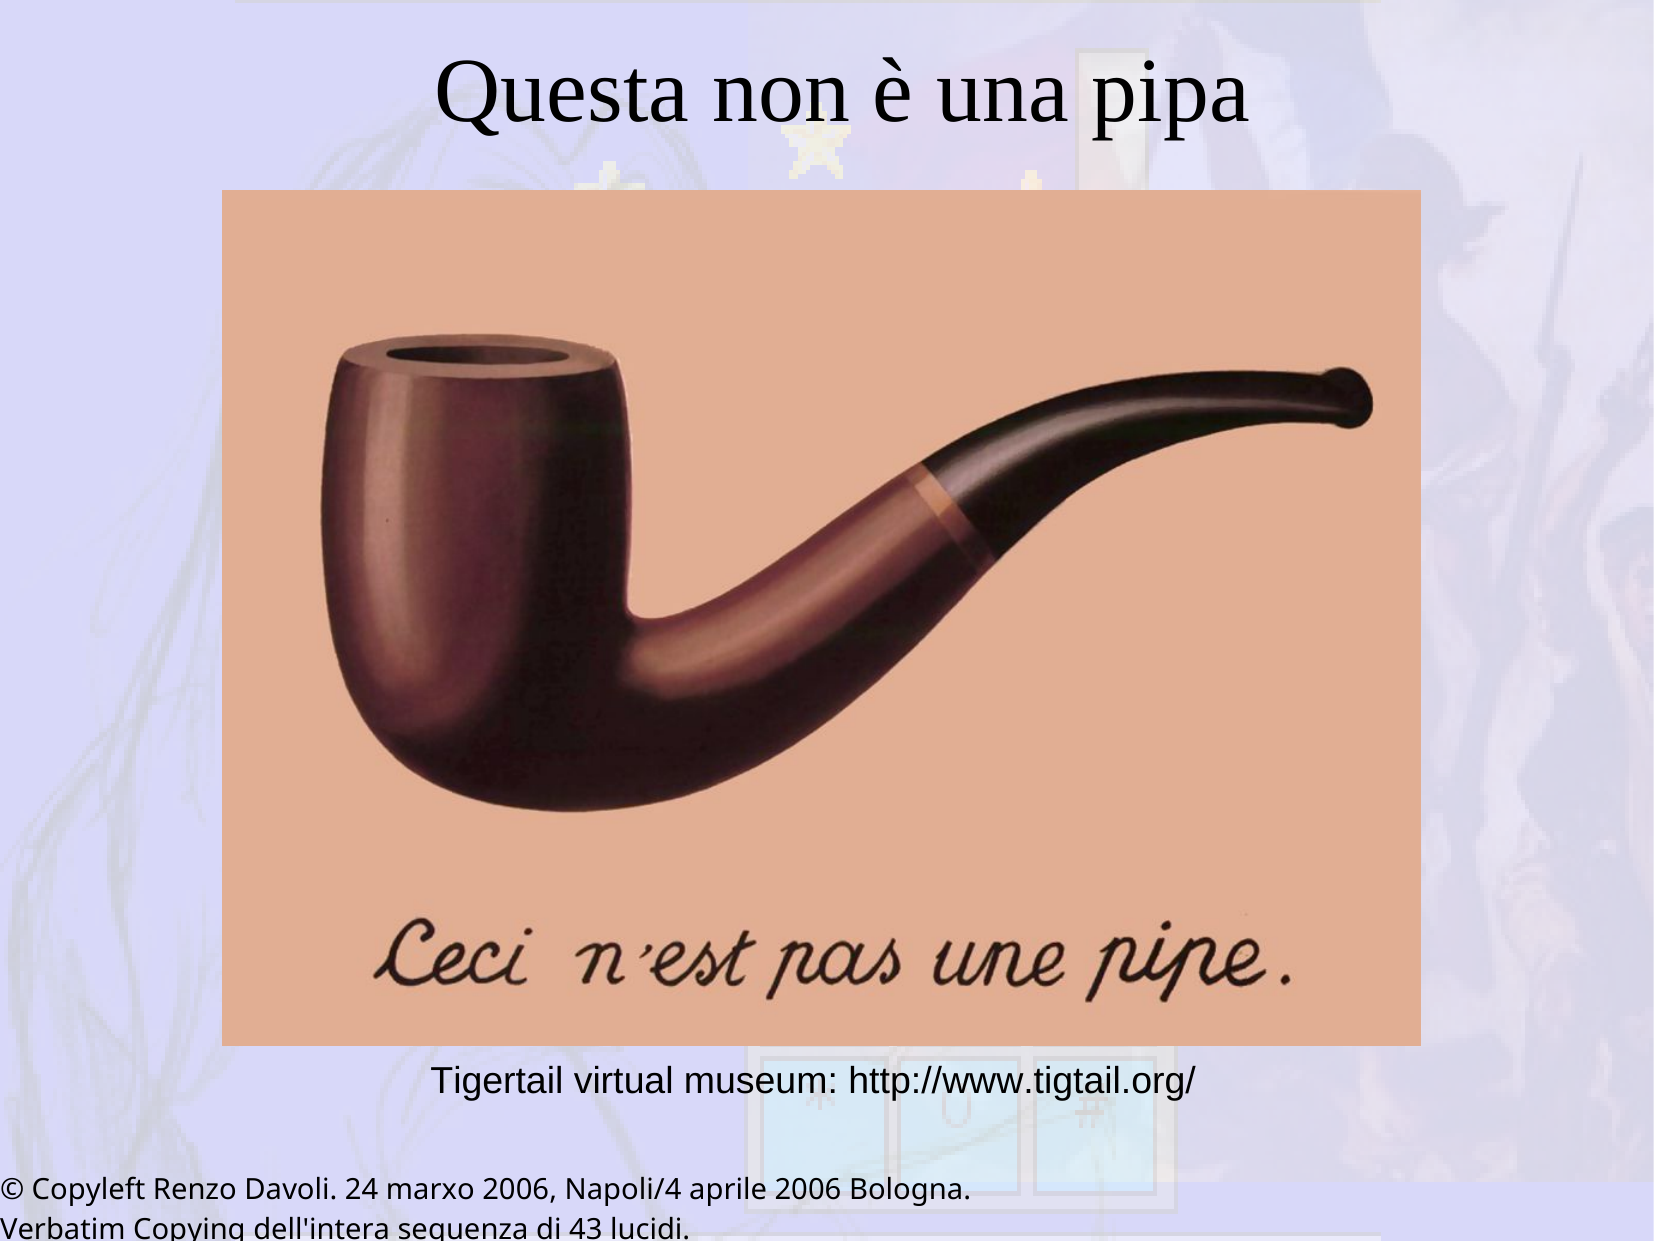

# Questa non è una pipa
Tigertail virtual museum: http://www.tigtail.org/